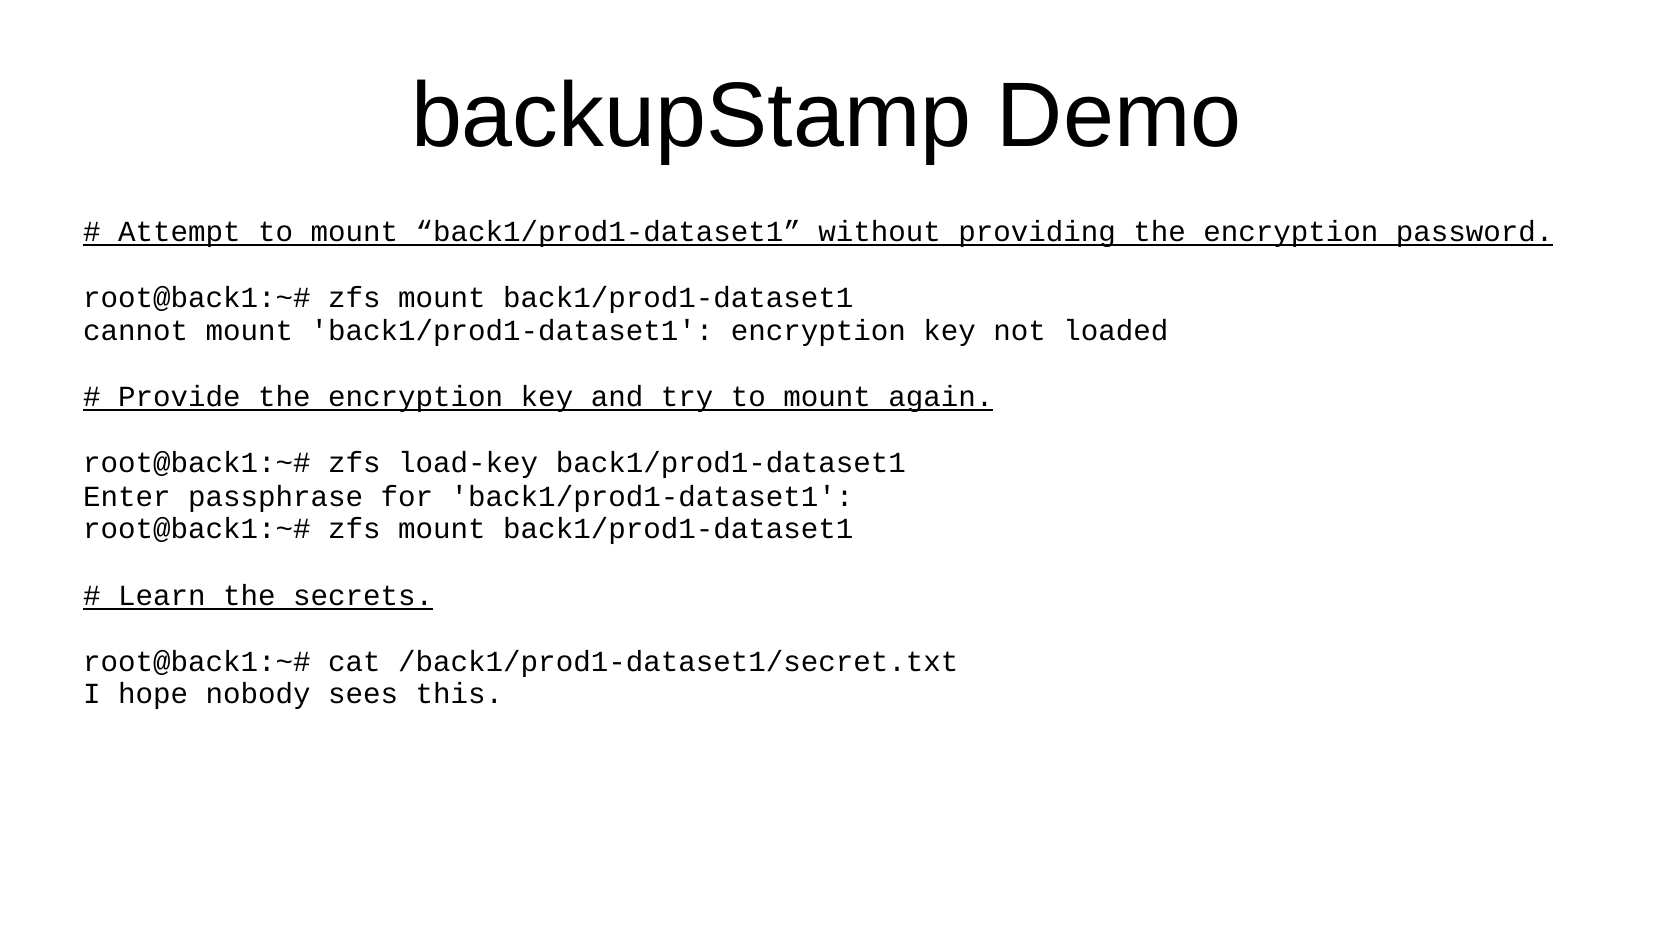

# backupStamp Demo
# Attempt to mount “back1/prod1-dataset1” without providing the encryption password.
root@back1:~# zfs mount back1/prod1-dataset1
cannot mount 'back1/prod1-dataset1': encryption key not loaded
# Provide the encryption key and try to mount again.
root@back1:~# zfs load-key back1/prod1-dataset1
Enter passphrase for 'back1/prod1-dataset1':
root@back1:~# zfs mount back1/prod1-dataset1
# Learn the secrets.
root@back1:~# cat /back1/prod1-dataset1/secret.txt
I hope nobody sees this.